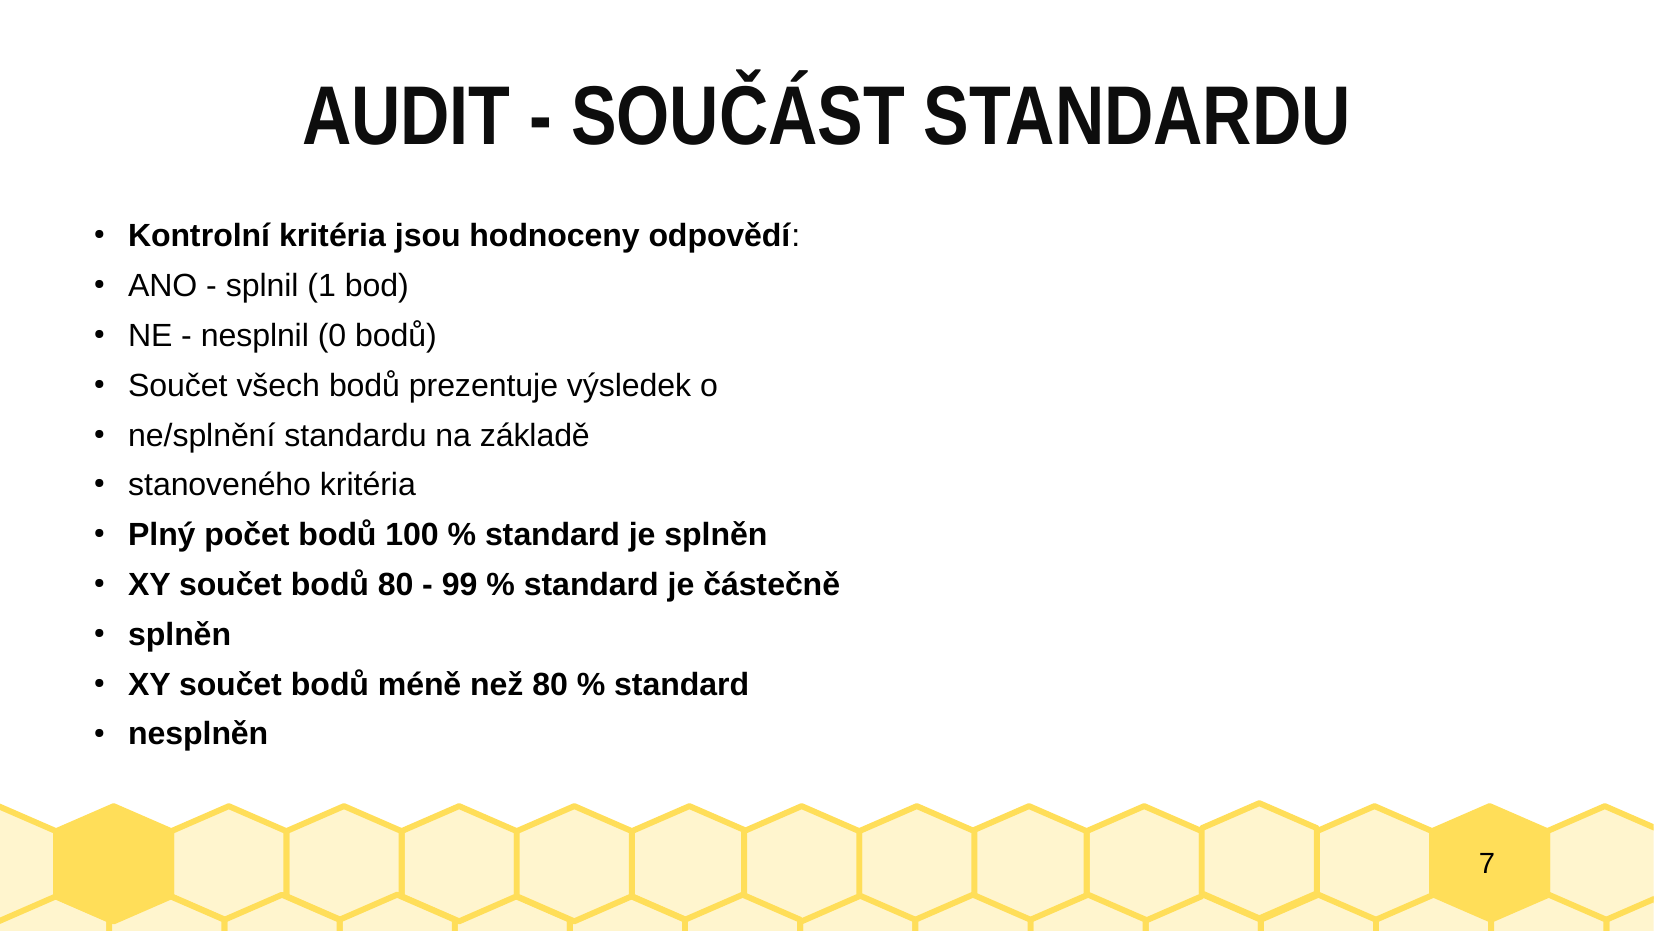

# AUDIT - SOUČÁST STANDARDU
Kontrolní kritéria jsou hodnoceny odpovědí:
ANO - splnil (1 bod)
NE - nesplnil (0 bodů)
Součet všech bodů prezentuje výsledek o
ne/splnění standardu na základě
stanoveného kritéria
Plný počet bodů 100 % standard je splněn
XY součet bodů 80 - 99 % standard je částečně
splněn
XY součet bodů méně než 80 % standard
nesplněn